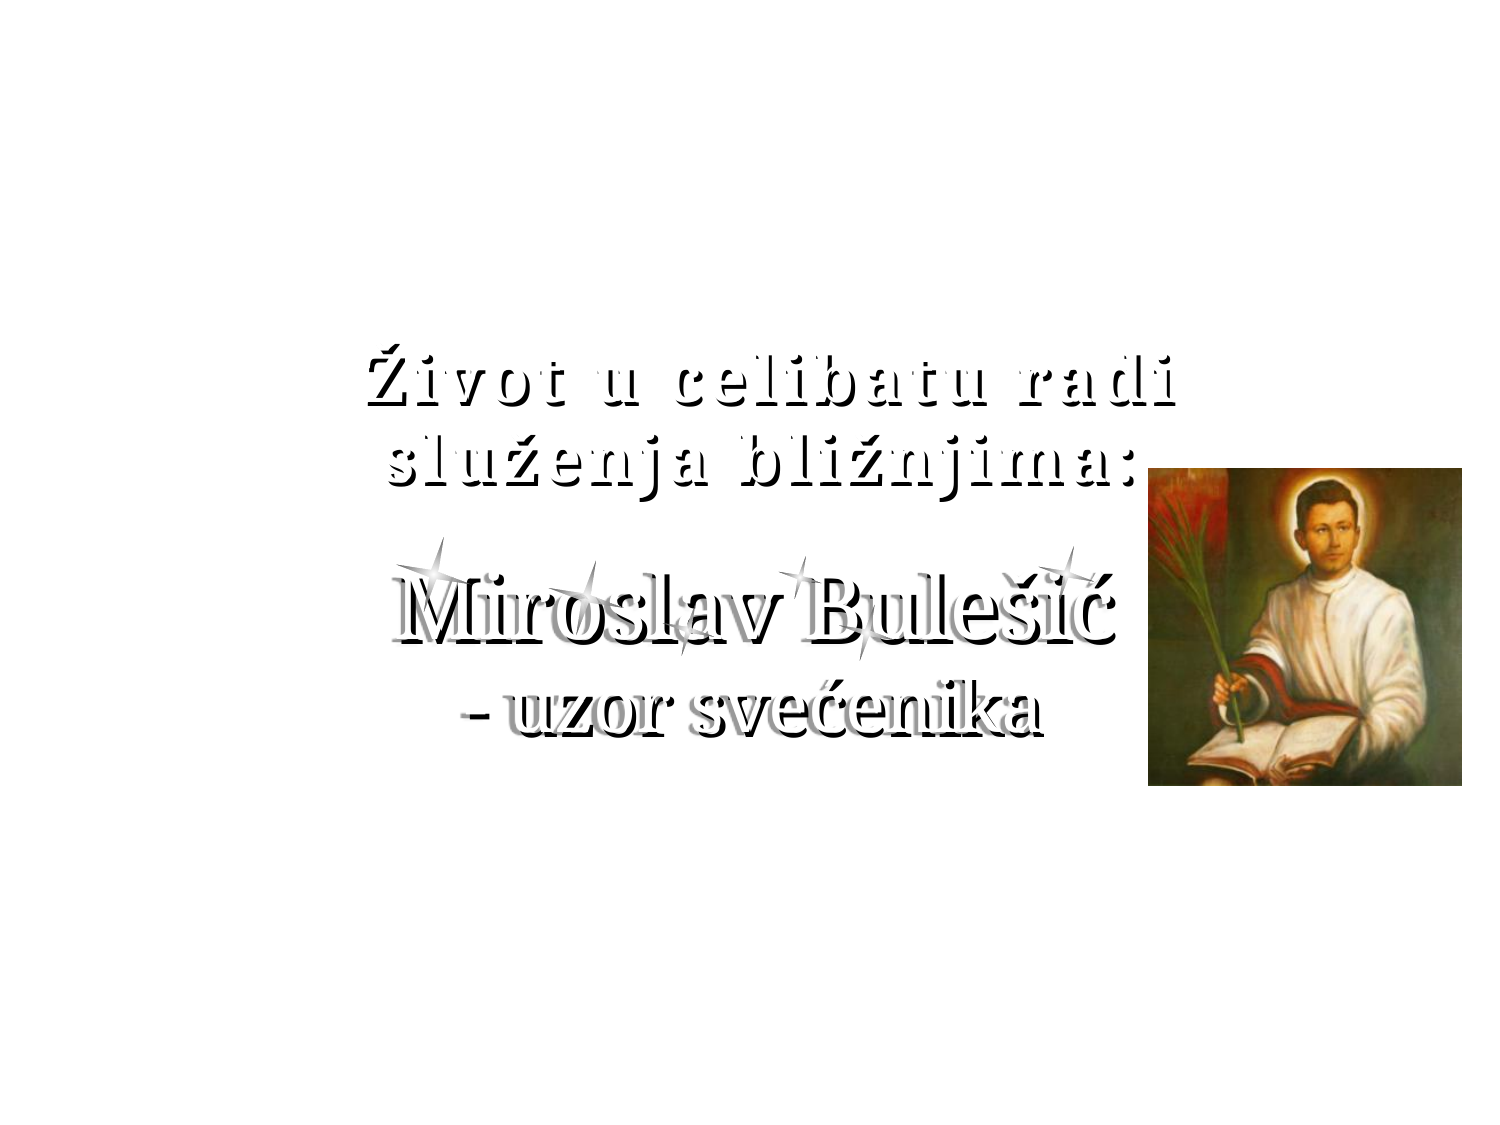

BISKUPIJA
POREČKA I PULSKA
Život u celibatu radi služenja bližnjima:
# Miroslav Bulešić - uzor svećenika
UPOZNAJMO I IZGRAĐUJMO SVOJ ŽIVOT
Brak i celibat – oblici kršćanskog života
8. razred
••••••••••••••••••••••••••••••••••